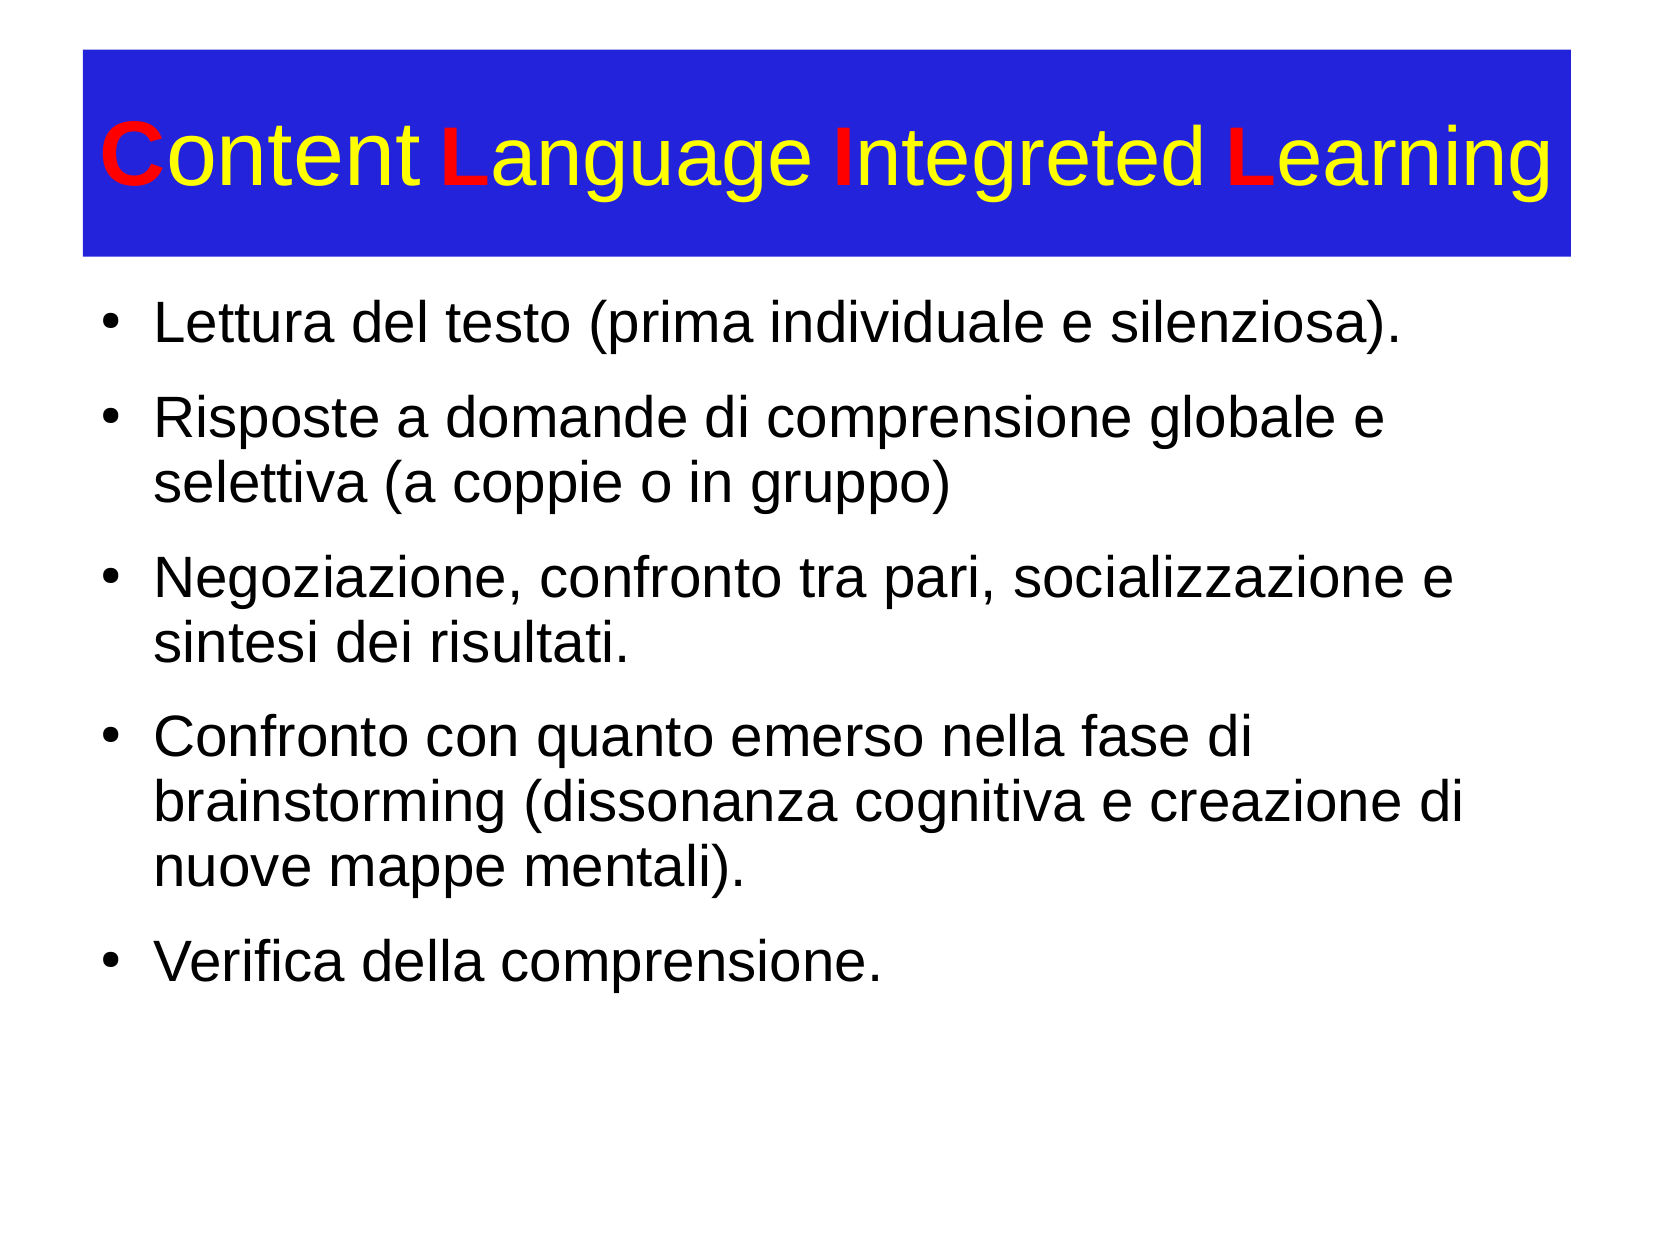

Content Language Integreted Learning
#
Lettura del testo (prima individuale e silenziosa).
Risposte a domande di comprensione globale e selettiva (a coppie o in gruppo)
Negoziazione, confronto tra pari, socializzazione e sintesi dei risultati.
Confronto con quanto emerso nella fase di brainstorming (dissonanza cognitiva e creazione di nuove mappe mentali).
Verifica della comprensione.